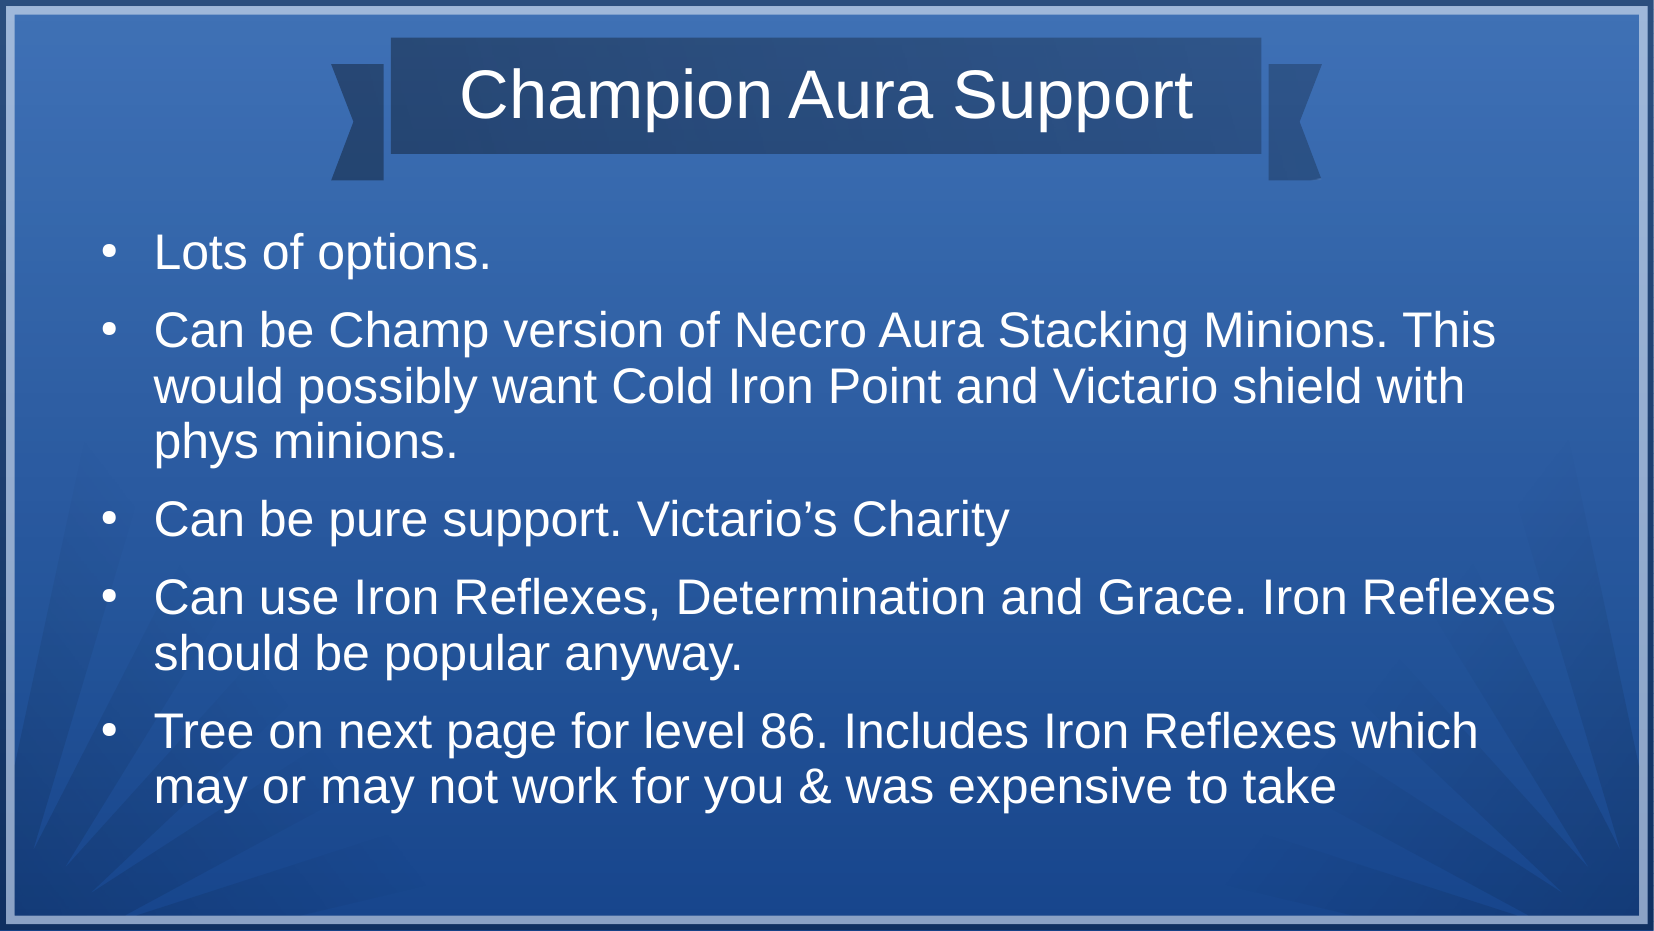

# Champion Aura Support
Lots of options.
Can be Champ version of Necro Aura Stacking Minions. This would possibly want Cold Iron Point and Victario shield with phys minions.
Can be pure support. Victario’s Charity
Can use Iron Reflexes, Determination and Grace. Iron Reflexes should be popular anyway.
Tree on next page for level 86. Includes Iron Reflexes which may or may not work for you & was expensive to take